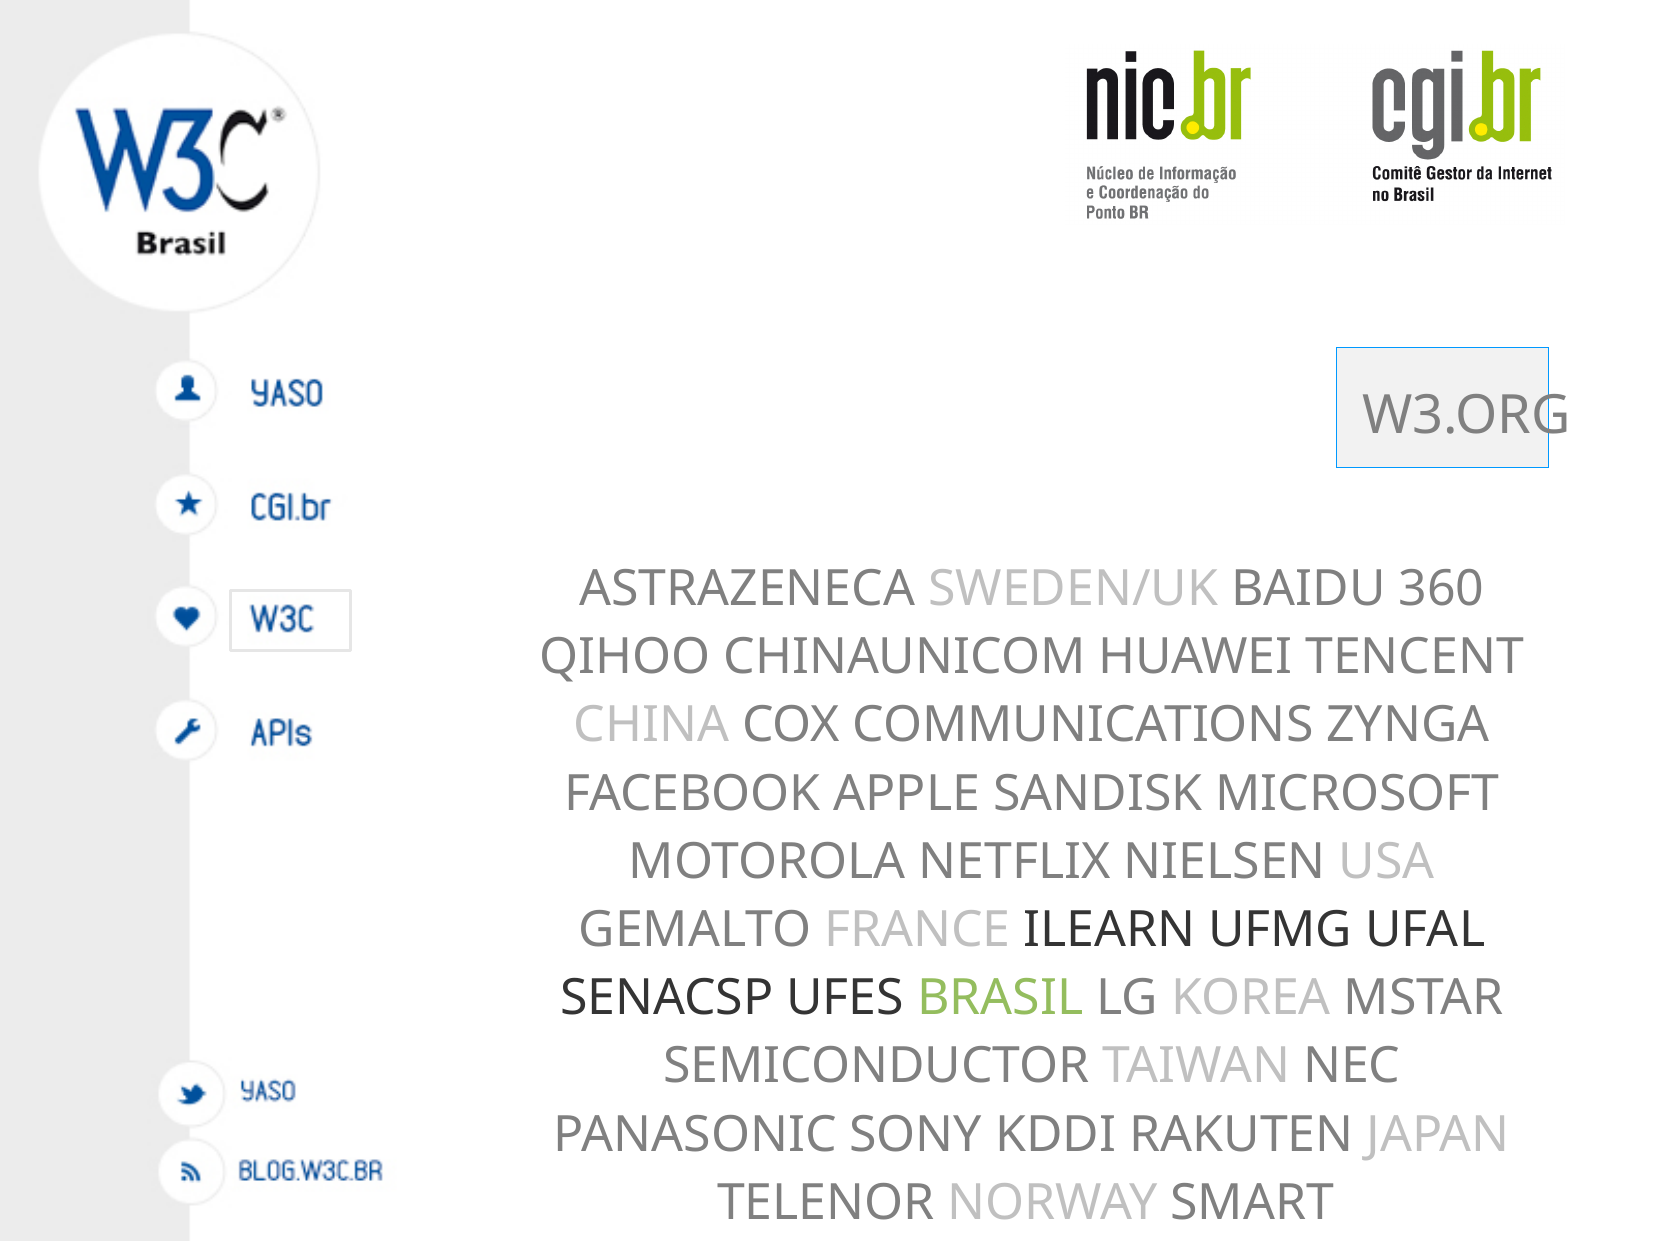

W3.ORG
ASTRAZENECA SWEDEN/UK BAIDU 360 QIHOO CHINAUNICOM HUAWEI TENCENT CHINA COX COMMUNICATIONS ZYNGA FACEBOOK APPLE SANDISK MICROSOFT MOTOROLA NETFLIX NIELSEN USA GEMALTO FRANCE ILEARN UFMG UFAL SENACSP UFES BRASIL LG KOREA MSTAR SEMICONDUCTOR TAIWAN NEC PANASONIC SONY KDDI RAKUTEN JAPAN TELENOR NORWAY SMART
COMMUNICATIONS PHILIPPINES E CONTANDO...